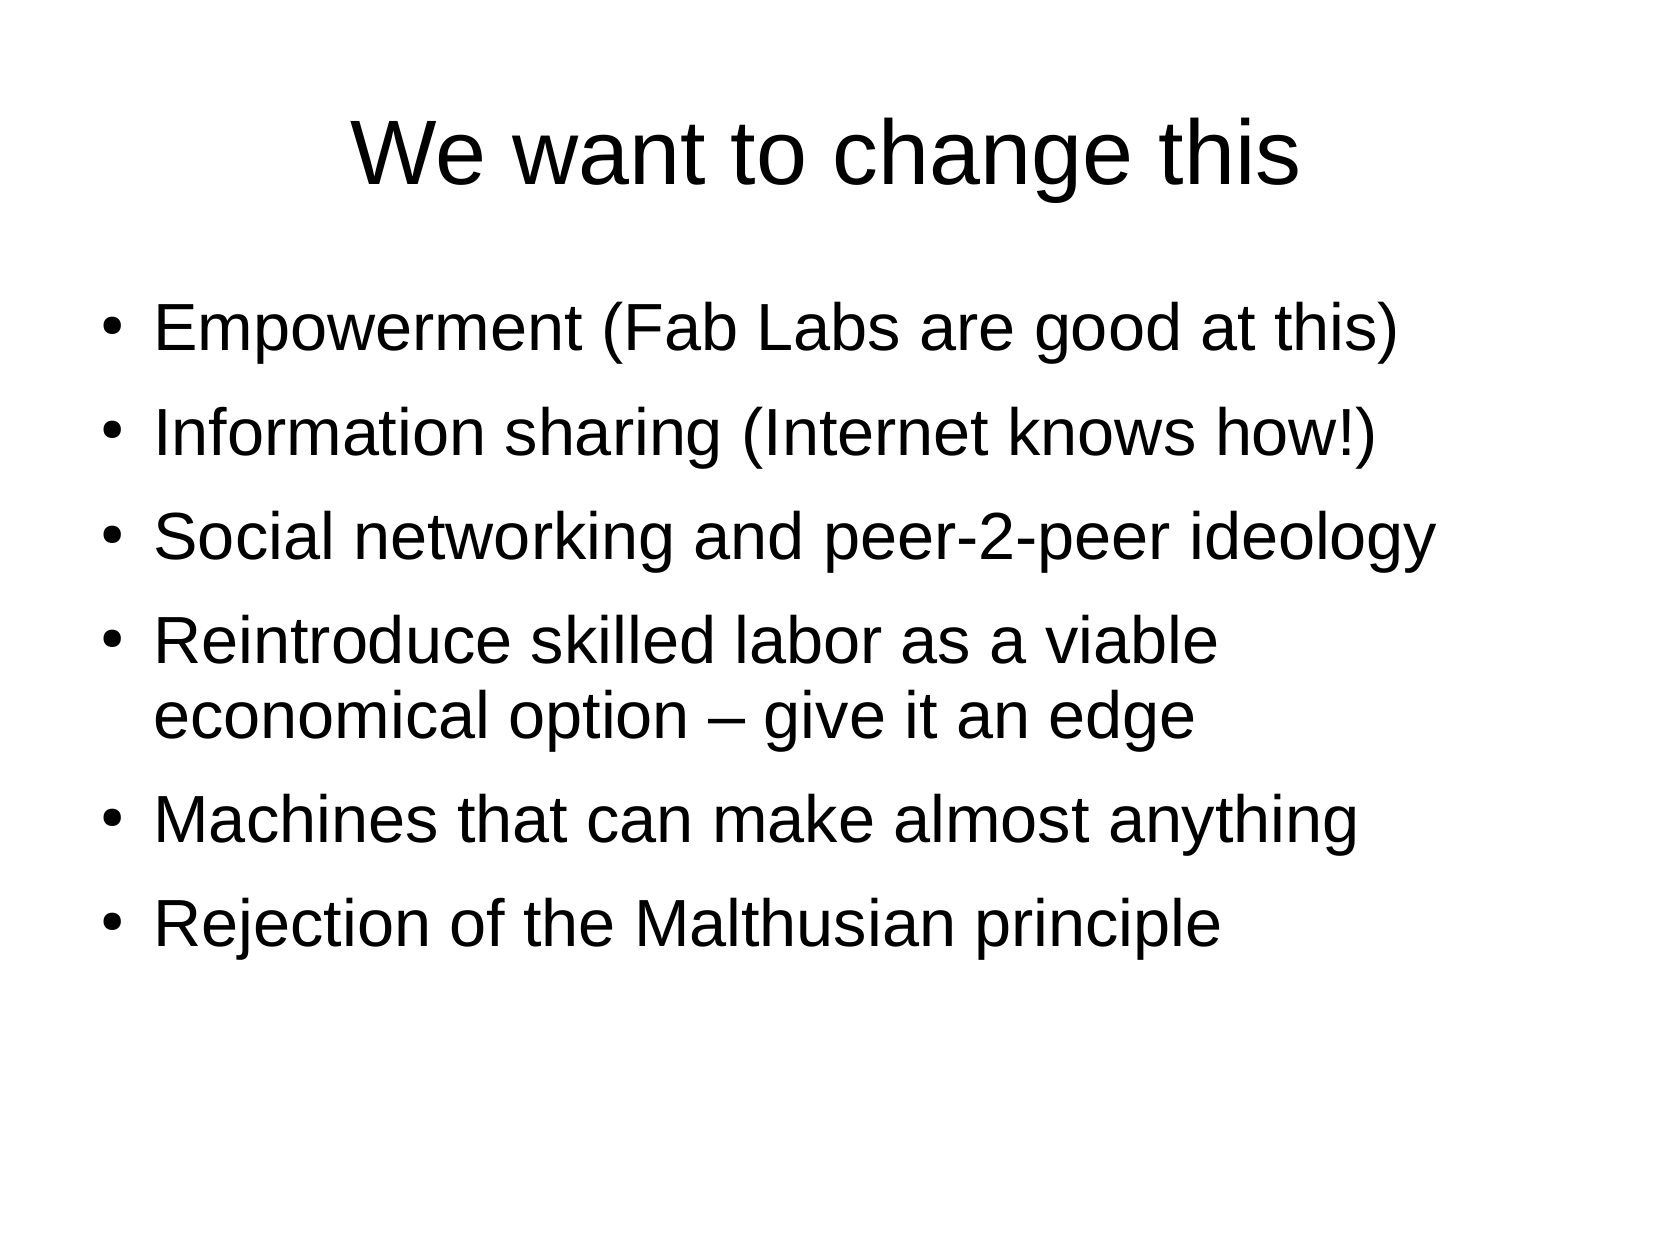

# We want to change this
Empowerment (Fab Labs are good at this)
Information sharing (Internet knows how!)
Social networking and peer-2-peer ideology
Reintroduce skilled labor as a viable economical option – give it an edge
Machines that can make almost anything
Rejection of the Malthusian principle